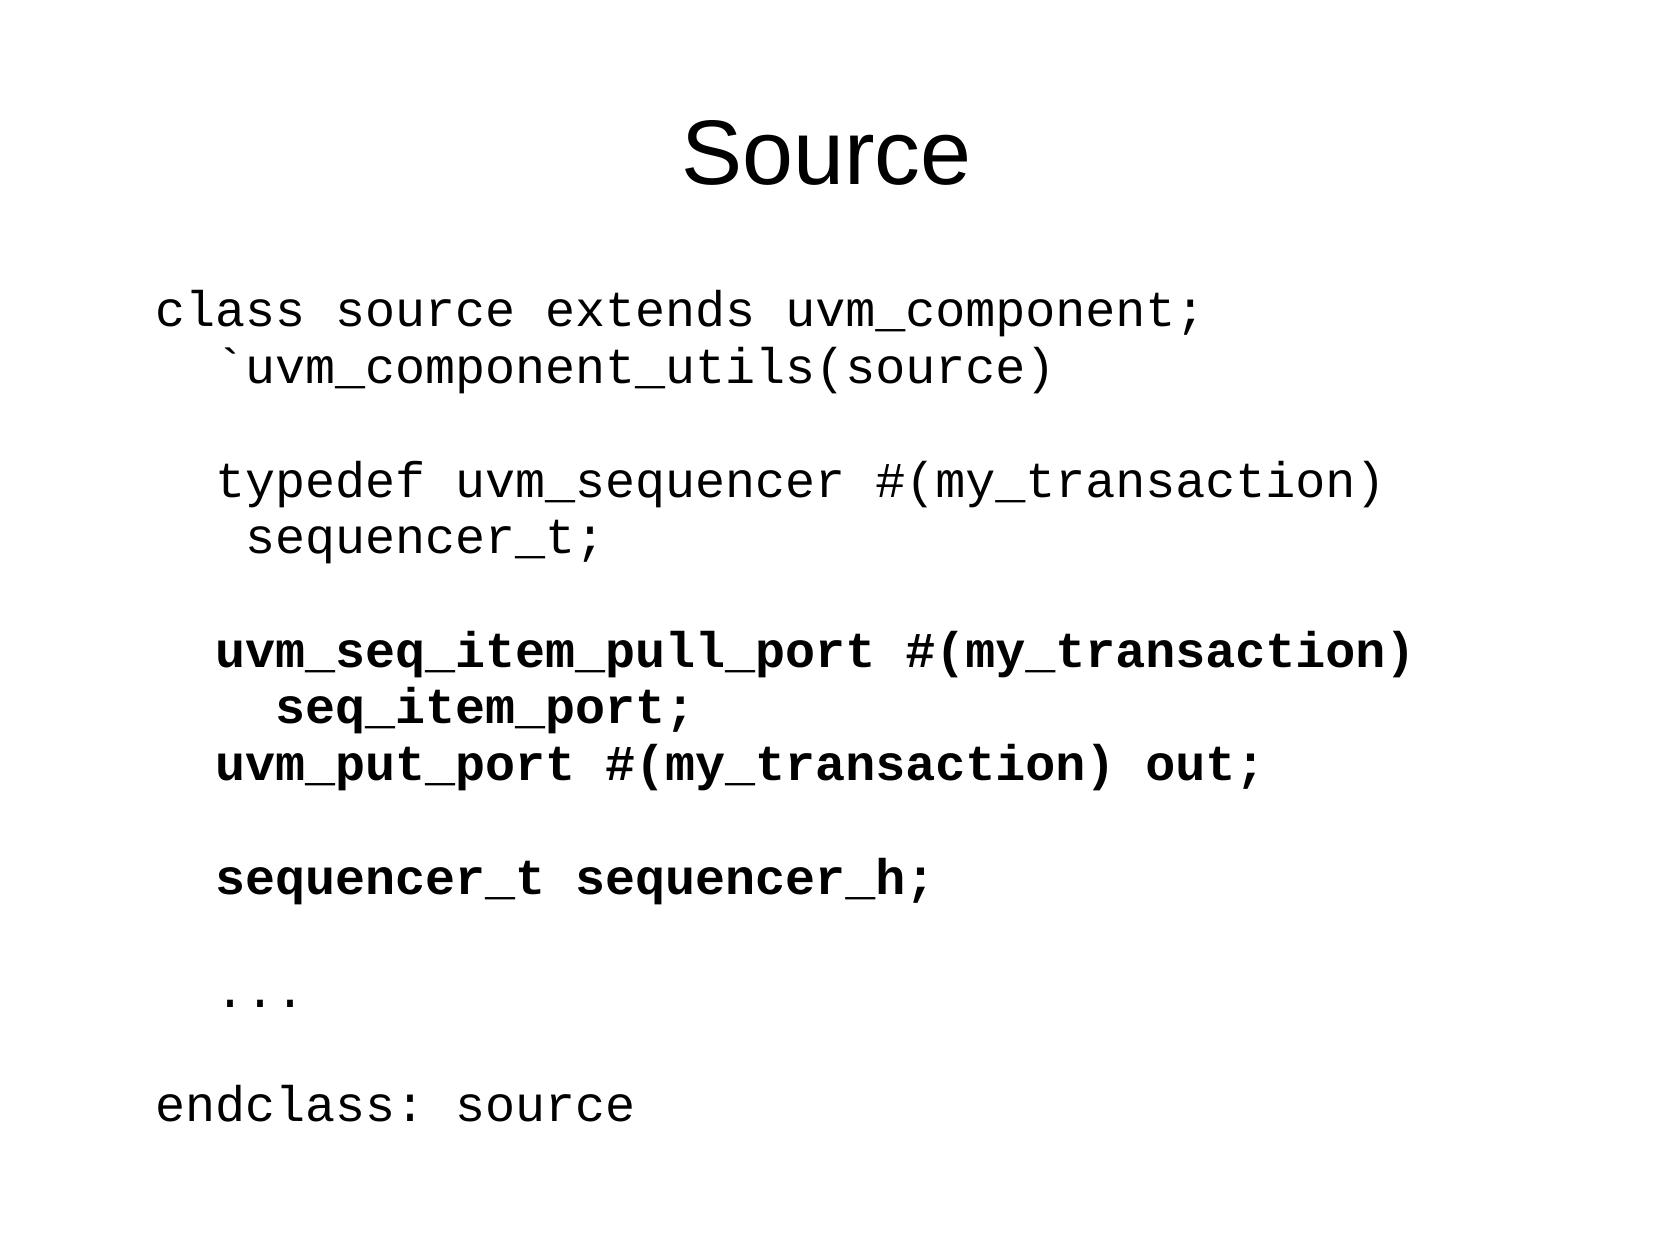

# Source
class source extends uvm_component;
 `uvm_component_utils(source)
 typedef uvm_sequencer #(my_transaction)
 sequencer_t;
 uvm_seq_item_pull_port #(my_transaction)
 seq_item_port;
 uvm_put_port #(my_transaction) out;
 sequencer_t sequencer_h;
 ...
endclass: source